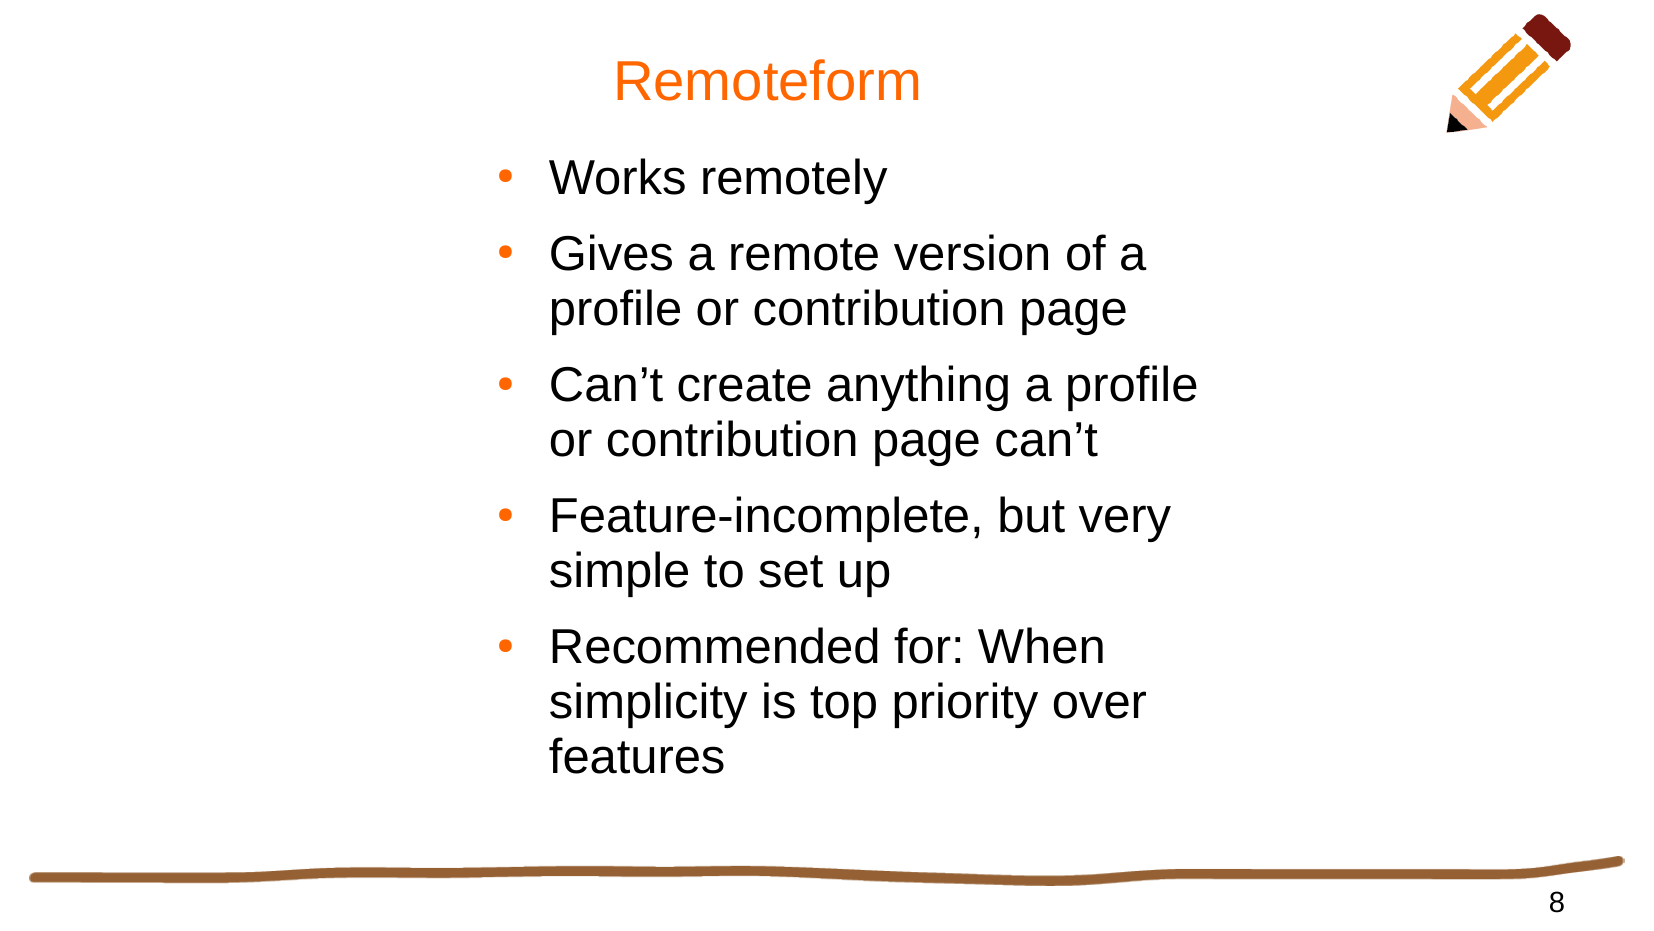

# Remoteform
Works remotely
Gives a remote version of a profile or contribution page
Can’t create anything a profile or contribution page can’t
Feature-incomplete, but very simple to set up
Recommended for: When simplicity is top priority over features
8